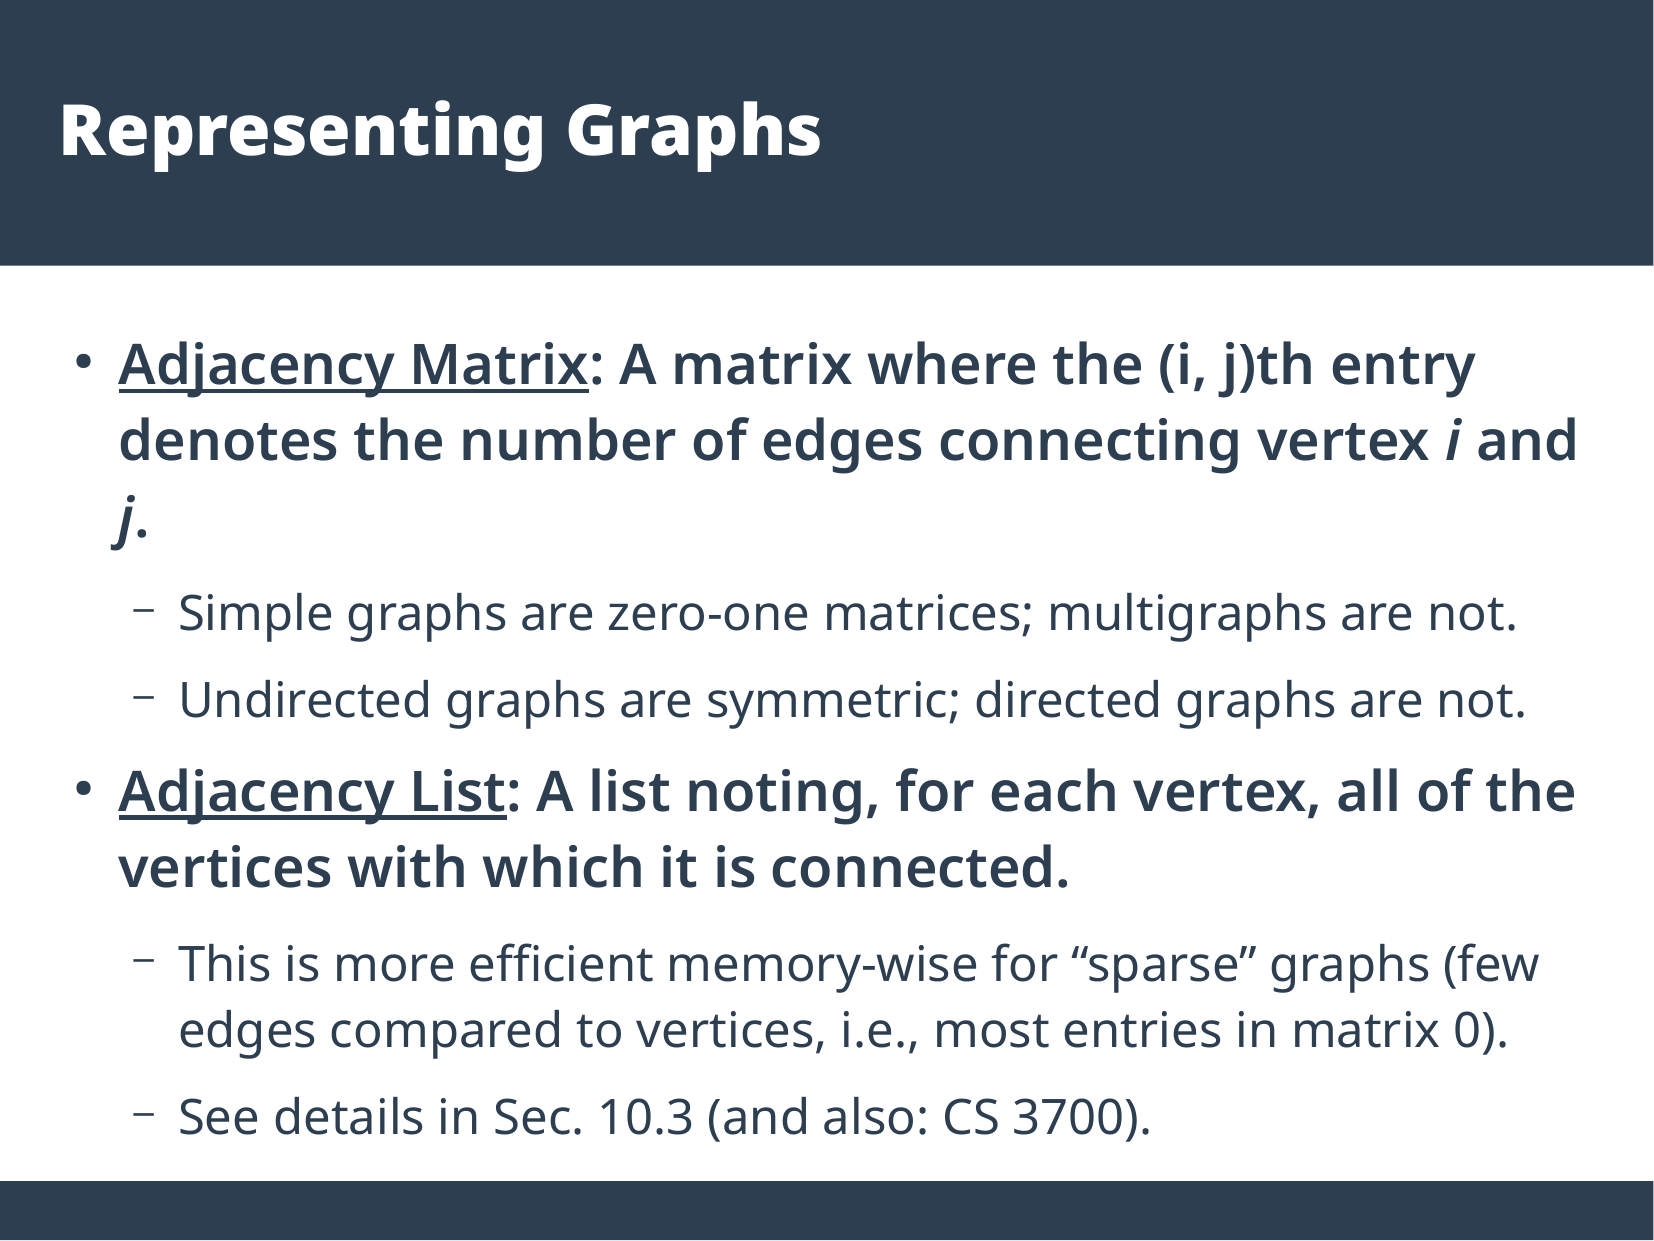

# Representing Graphs
Adjacency Matrix: A matrix where the (i, j)th entry denotes the number of edges connecting vertex i and j.
Simple graphs are zero-one matrices; multigraphs are not.
Undirected graphs are symmetric; directed graphs are not.
Adjacency List: A list noting, for each vertex, all of the vertices with which it is connected.
This is more efficient memory-wise for “sparse” graphs (few edges compared to vertices, i.e., most entries in matrix 0).
See details in Sec. 10.3 (and also: CS 3700).